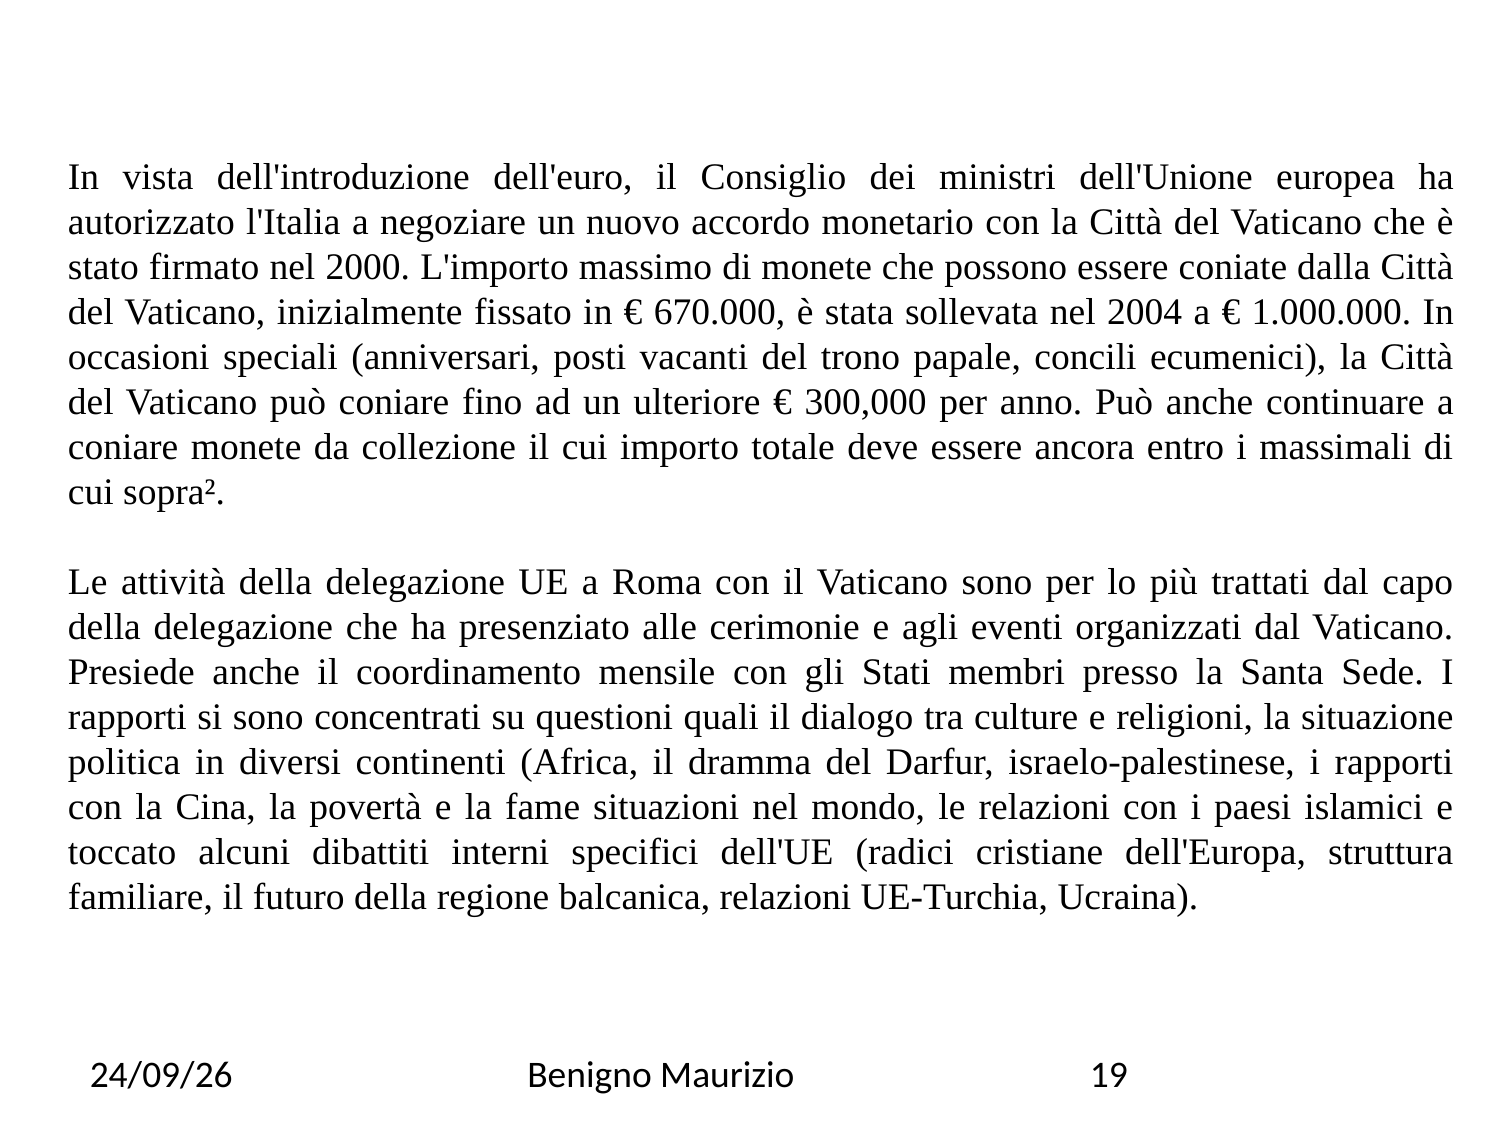

In vista dell'introduzione dell'euro, il Consiglio dei ministri dell'Unione europea ha autorizzato l'Italia a negoziare un nuovo accordo monetario con la Città del Vaticano che è stato firmato nel 2000. L'importo massimo di monete che possono essere coniate dalla Città del Vaticano, inizialmente fissato in € 670.000, è stata sollevata nel 2004 a € 1.000.000. In occasioni speciali (anniversari, posti vacanti del trono papale, concili ecumenici), la Città del Vaticano può coniare fino ad un ulteriore € 300,000 per anno. Può anche continuare a coniare monete da collezione il cui importo totale deve essere ancora entro i massimali di cui sopra².
Le attività della delegazione UE a Roma con il Vaticano sono per lo più trattati dal capo della delegazione che ha presenziato alle cerimonie e agli eventi organizzati dal Vaticano. Presiede anche il coordinamento mensile con gli Stati membri presso la Santa Sede. I rapporti si sono concentrati su questioni quali il dialogo tra culture e religioni, la situazione politica in diversi continenti (Africa, il dramma del Darfur, israelo-palestinese, i rapporti con la Cina, la povertà e la fame situazioni nel mondo, le relazioni con i paesi islamici e toccato alcuni dibattiti interni specifici dell'UE (radici cristiane dell'Europa, struttura familiare, il futuro della regione balcanica, relazioni UE-Turchia, Ucraina).
Benigno Maurizio